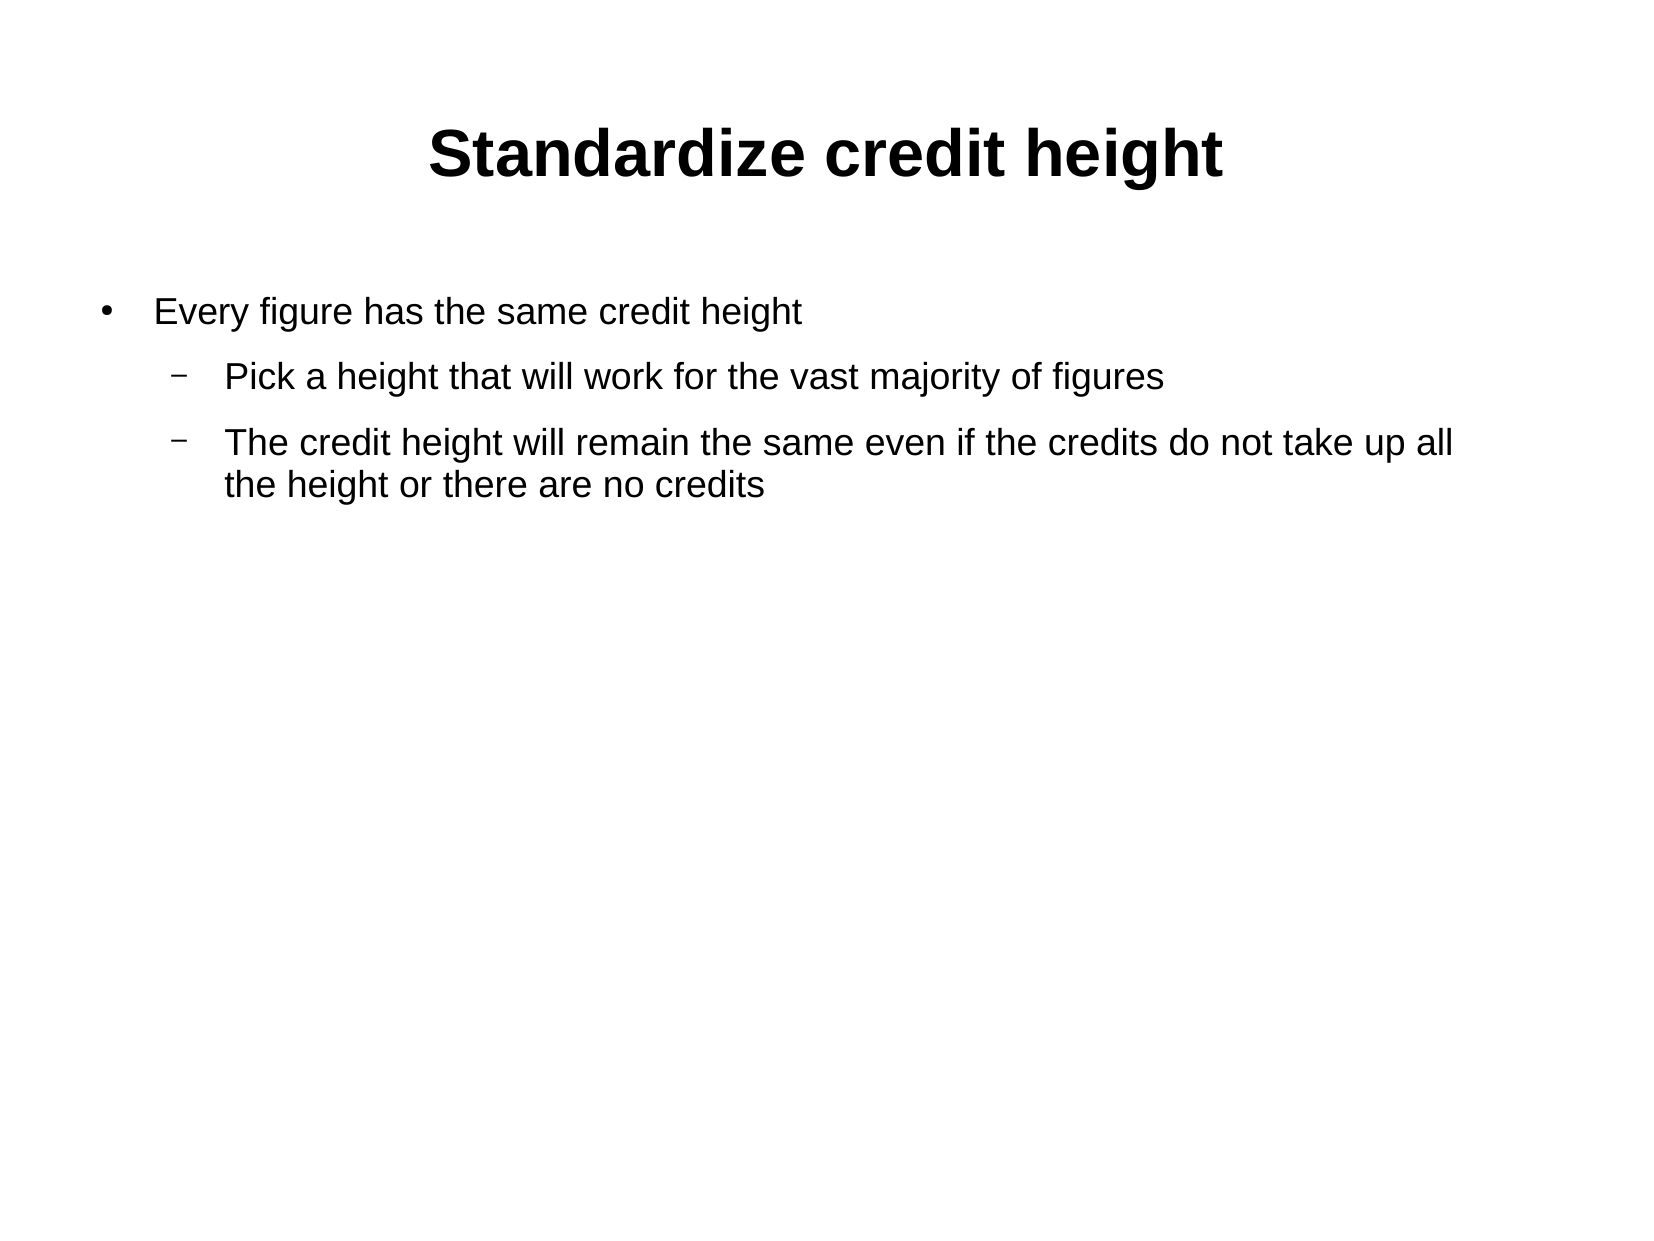

# Standardize credit height
Every figure has the same credit height
Pick a height that will work for the vast majority of figures
The credit height will remain the same even if the credits do not take up all the height or there are no credits